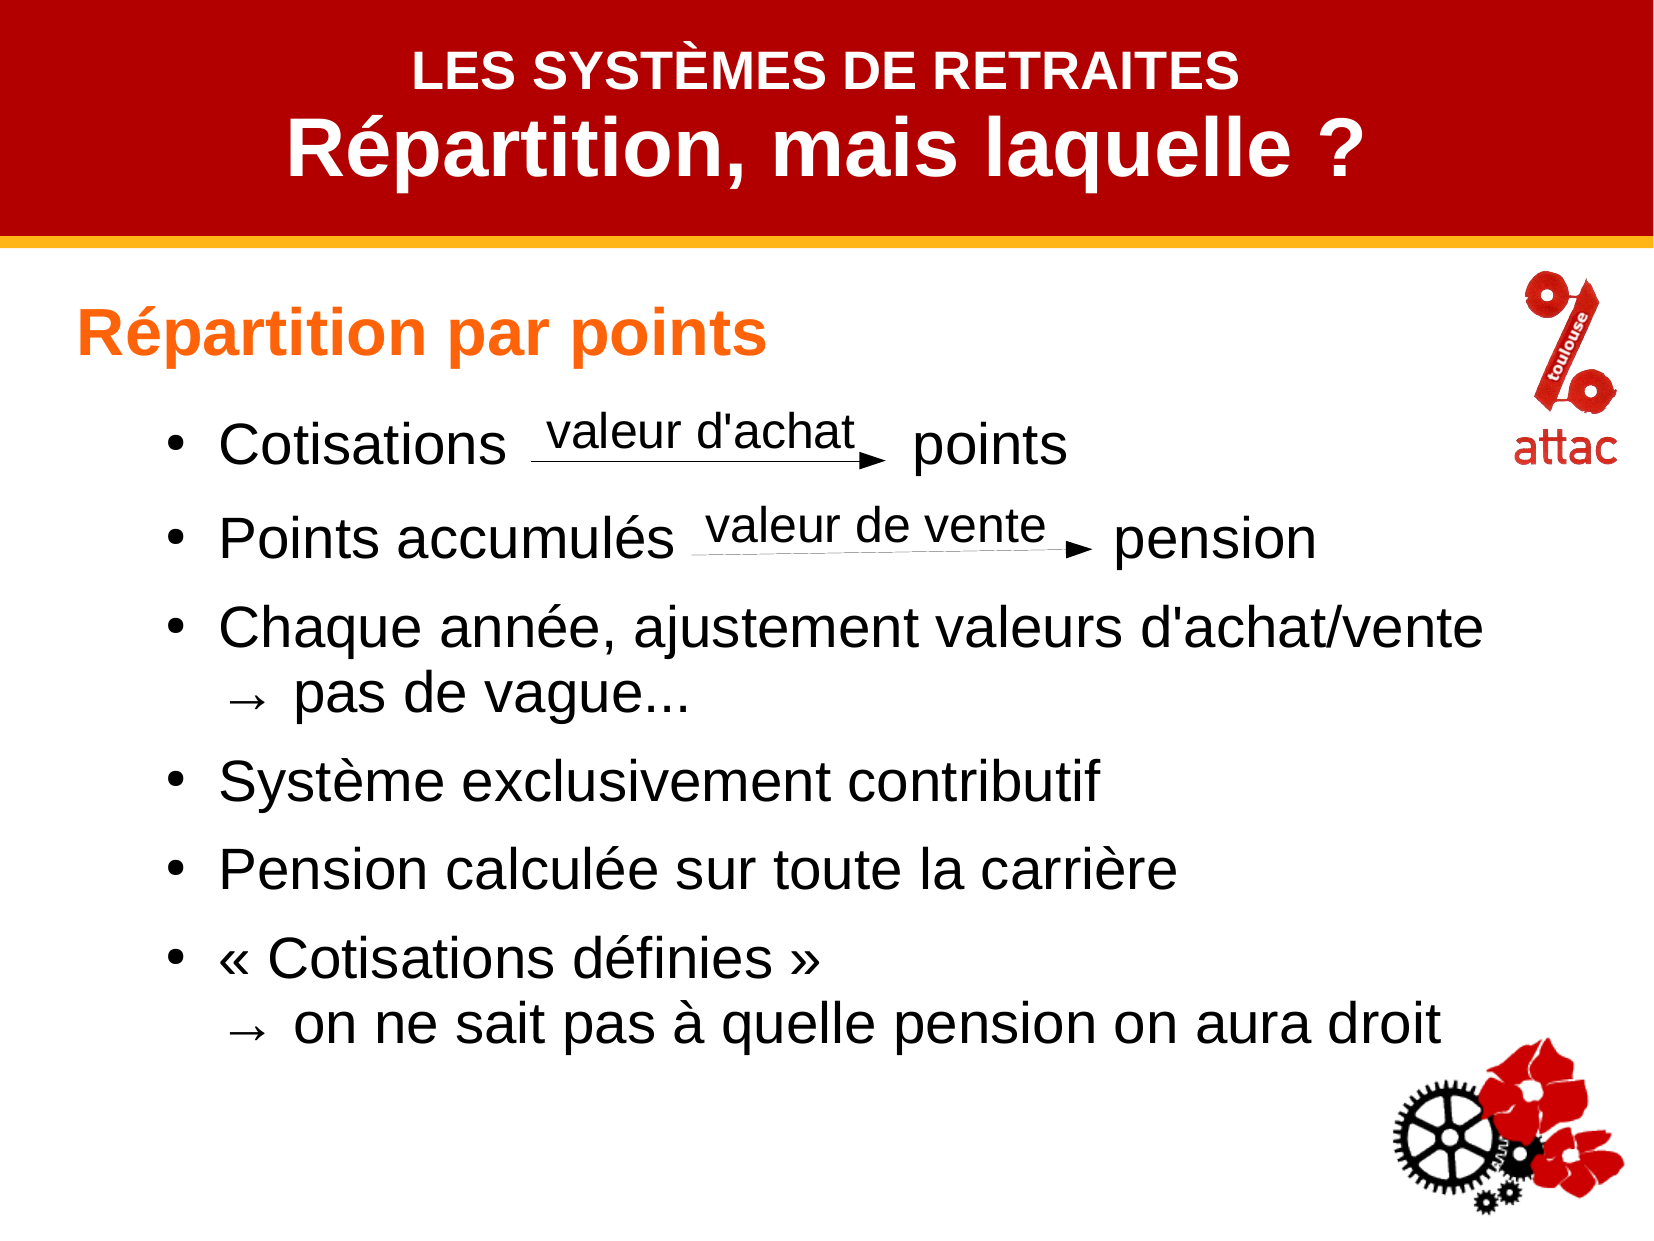

LES SYSTÈMES DE RETRAITES
Répartition, mais laquelle ?
# Répartition par points
Cotisations points
Points accumulés pension
Chaque année, ajustement valeurs d'achat/vente
→ pas de vague...
Système exclusivement contributif
Pension calculée sur toute la carrière
« Cotisations définies »
→ on ne sait pas à quelle pension on aura droit
valeur d'achat
valeur de vente